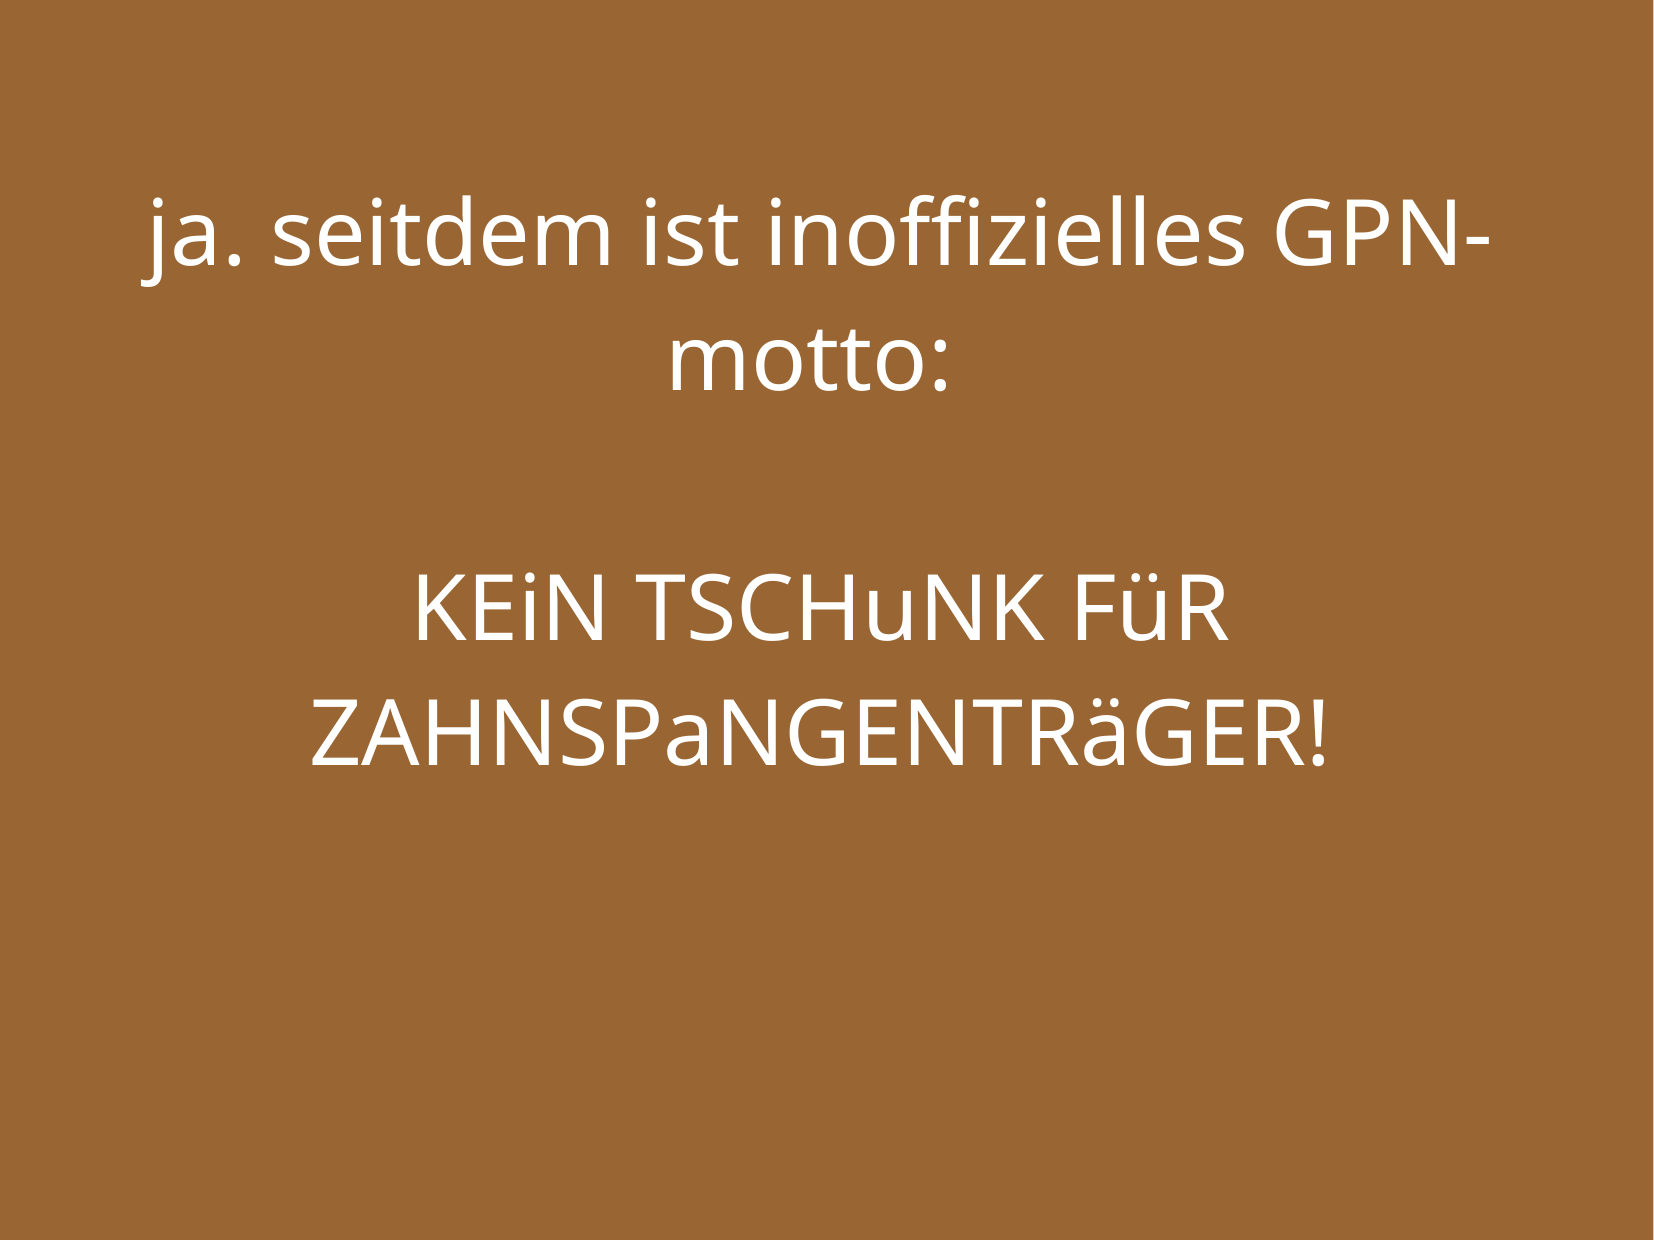

# ja. seitdem ist inoffizielles GPN-motto: KEiN TSCHuNK FüR ZAHNSPaNGENTRäGER!